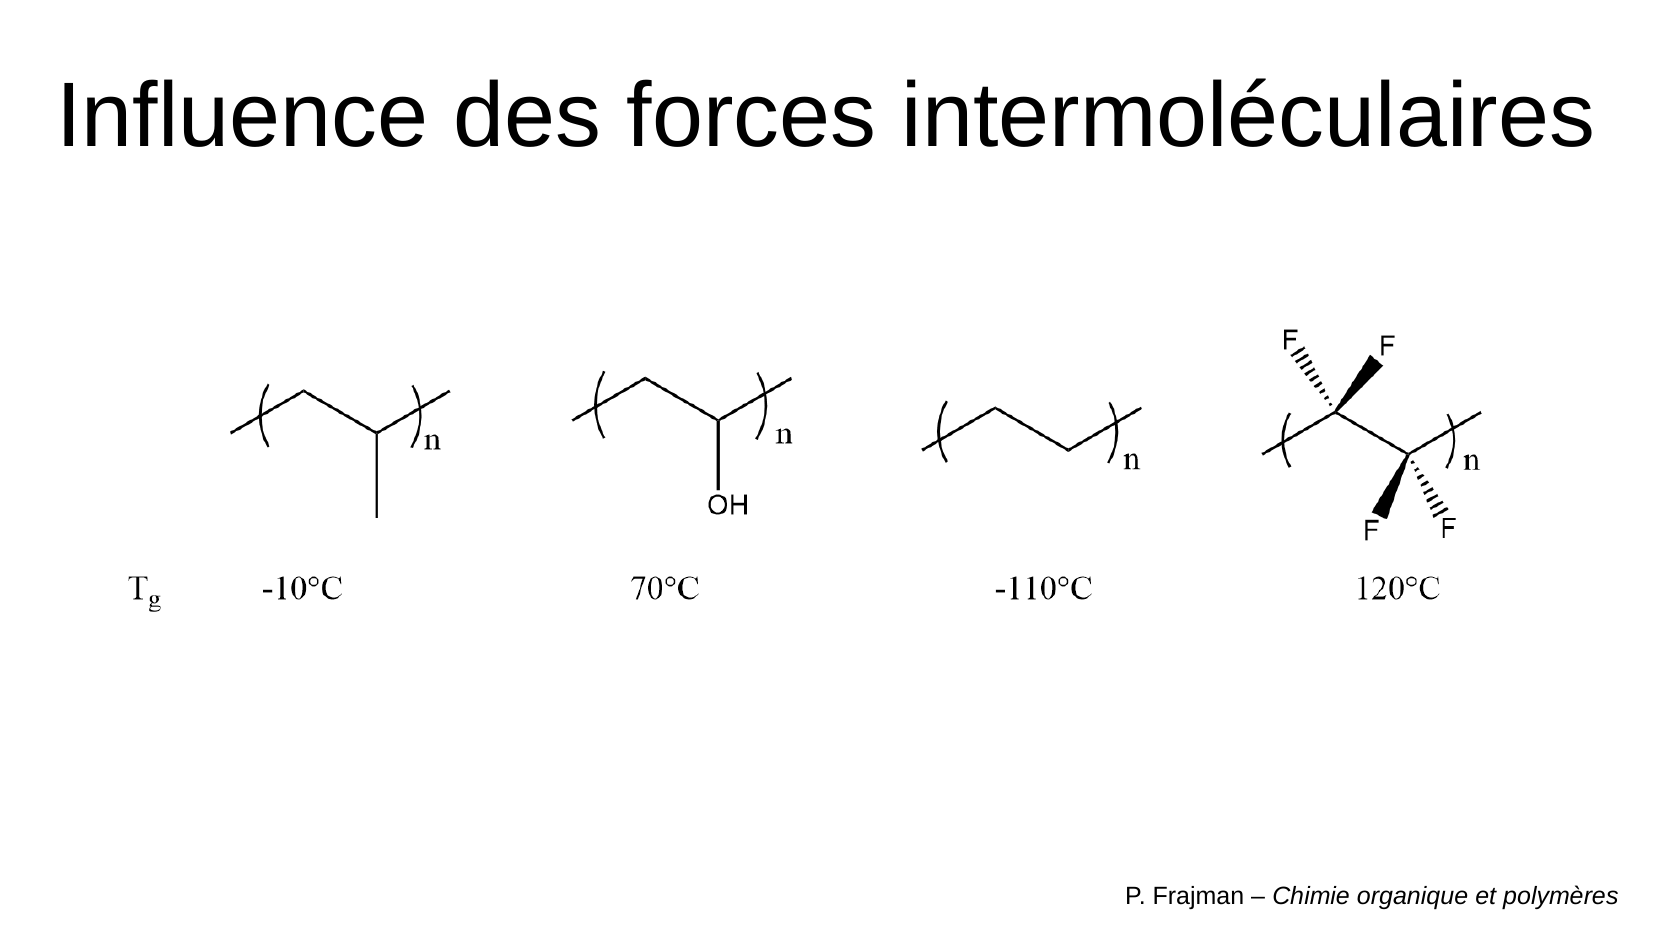

# Influence des forces intermoléculaires
P. Frajman – Chimie organique et polymères